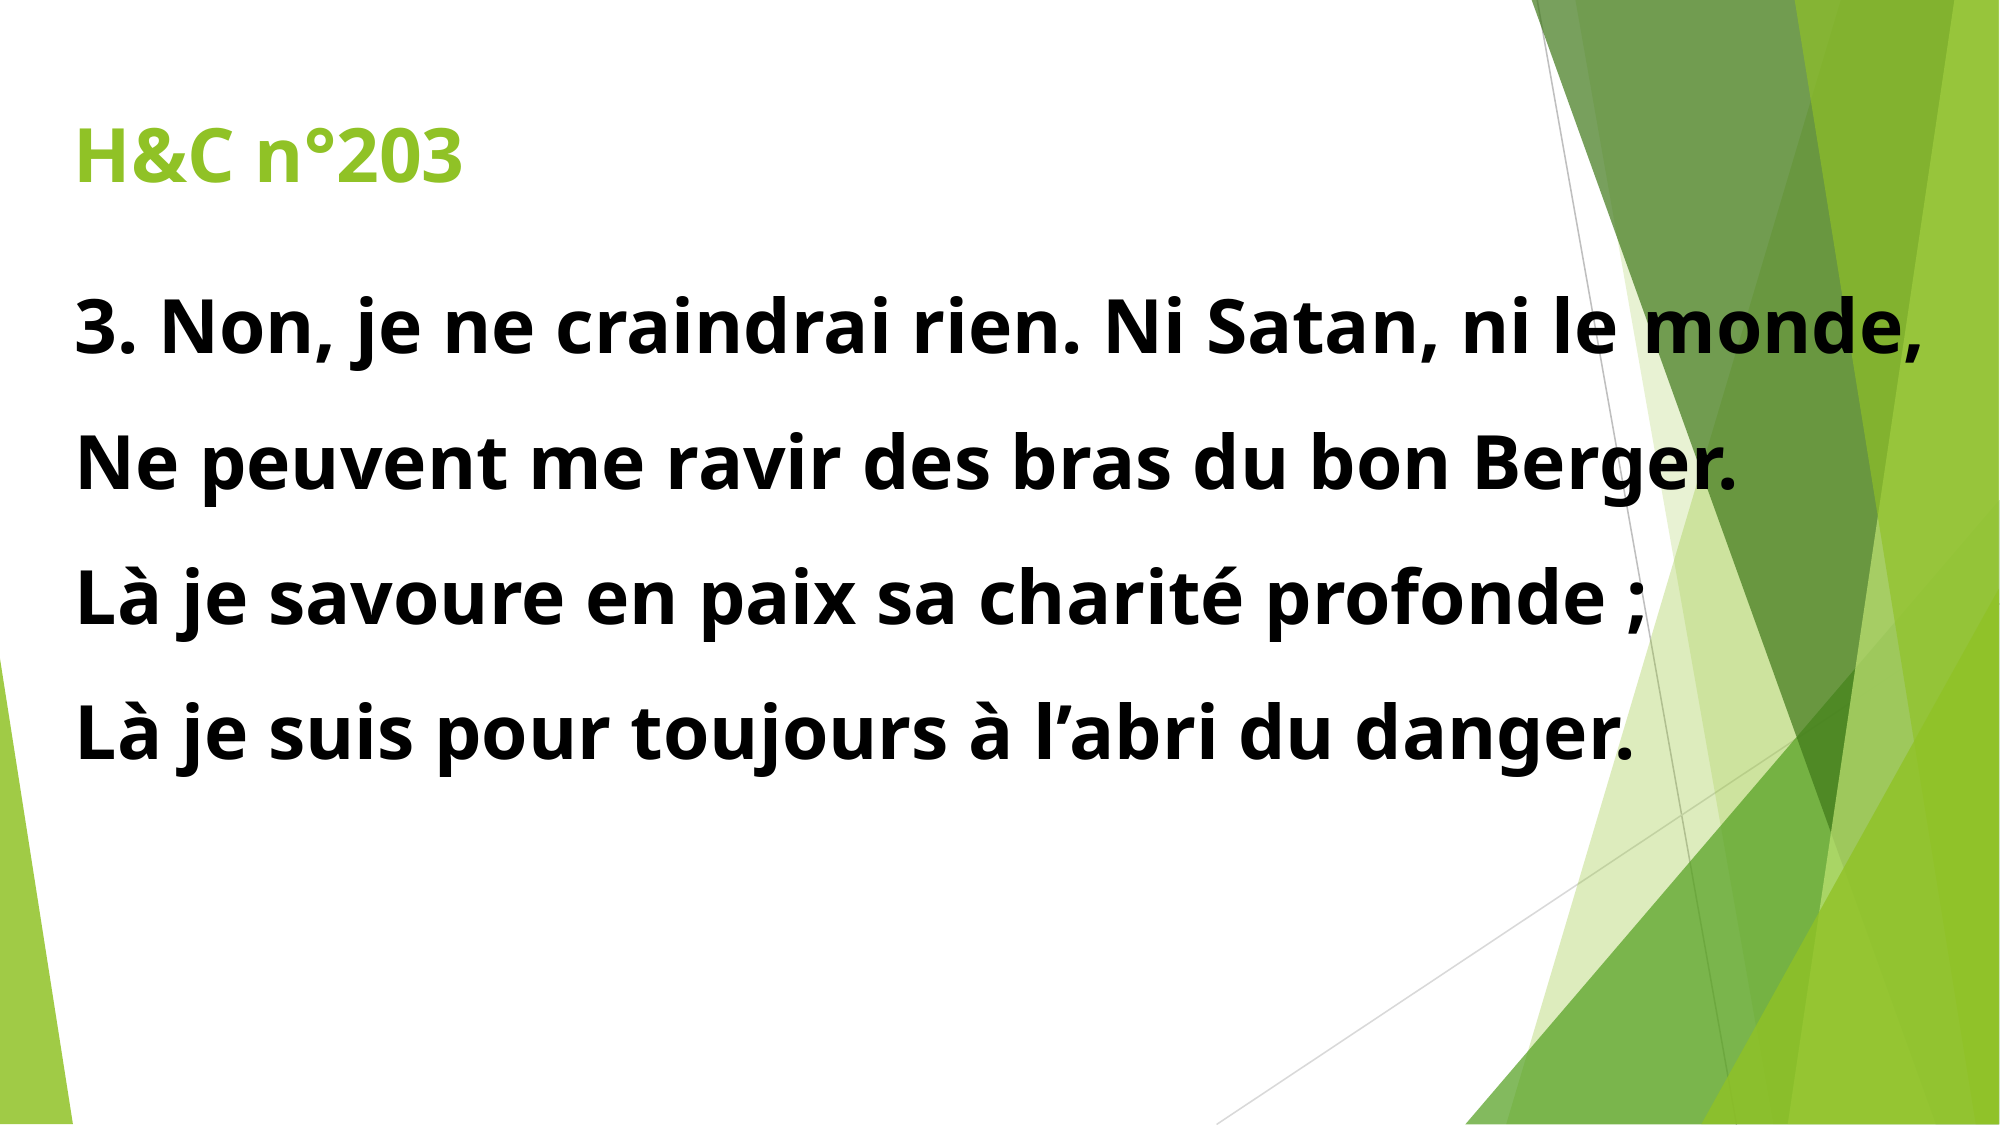

H&C n°203
3. Non, je ne craindrai rien. Ni Satan, ni le monde,
Ne peuvent me ravir des bras du bon Berger.
Là je savoure en paix sa charité profonde ;
Là je suis pour toujours à l’abri du danger.